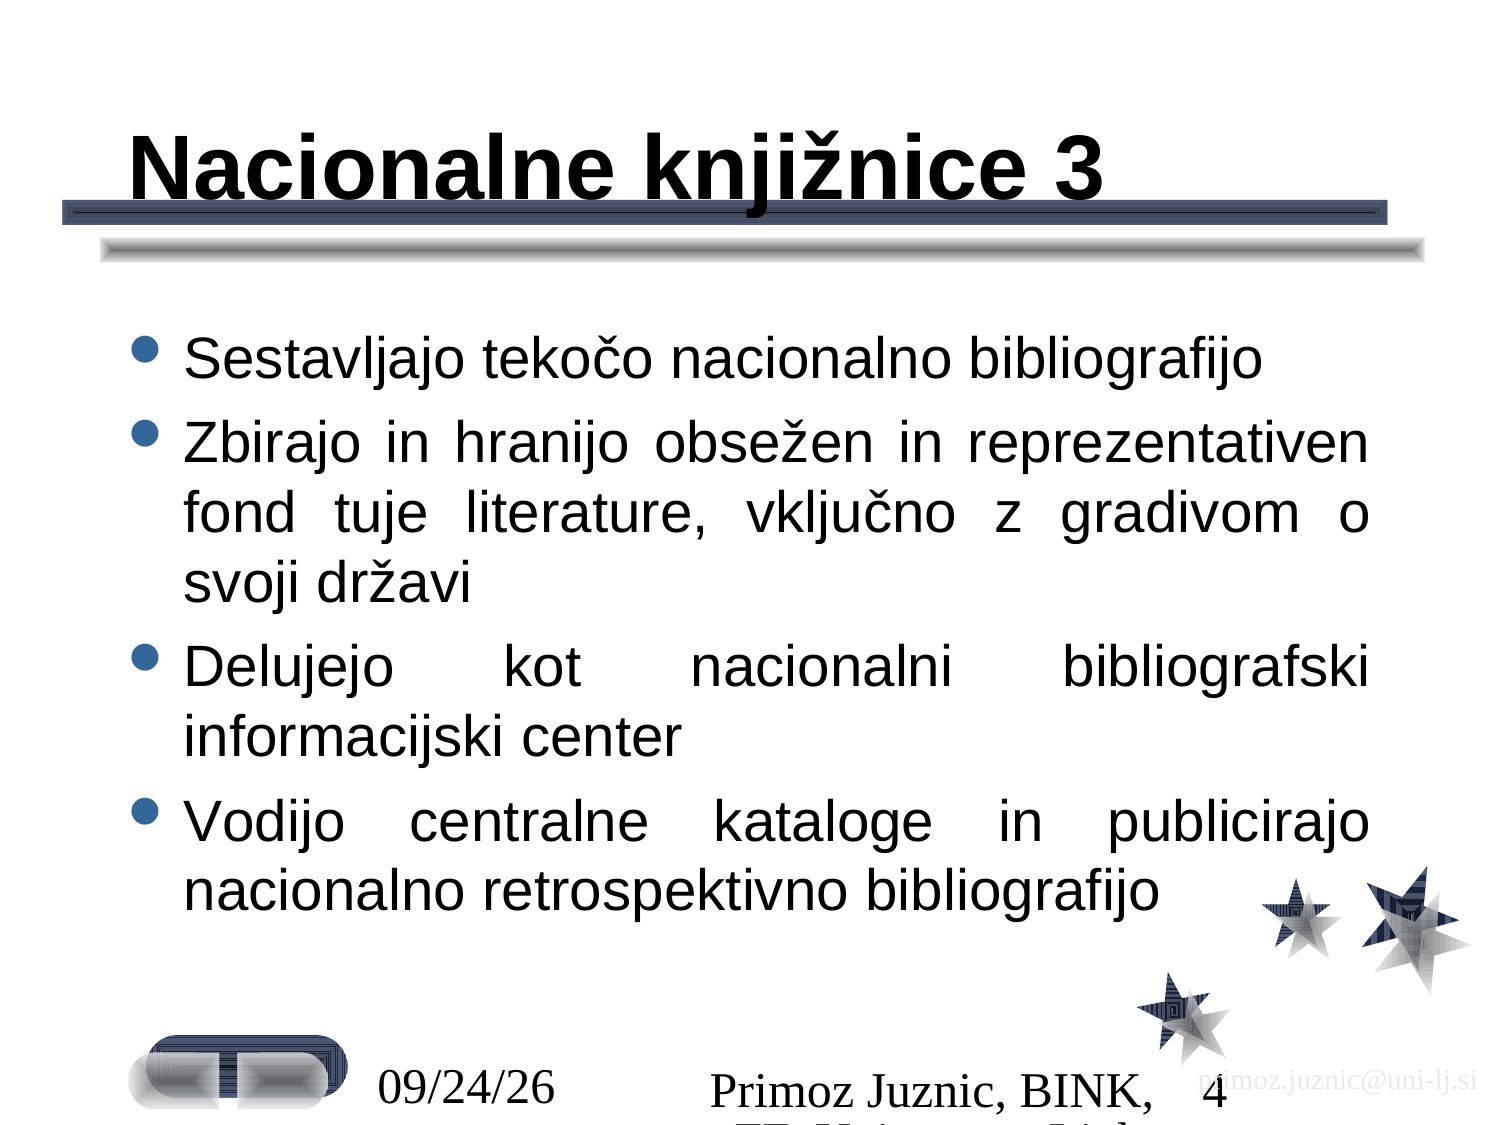

# Nacionalne knjižnice 3
Sestavljajo tekočo nacionalno bibliografijo
Zbirajo in hranijo obsežen in reprezentativen fond tuje literature, vključno z gradivom o svoji državi
Delujejo kot nacionalni bibliografski informacijski center
Vodijo centralne kataloge in publicirajo nacionalno retrospektivno bibliografijo
Primoz Juznic, BINK, FF, Univerza v Ljubljani
4